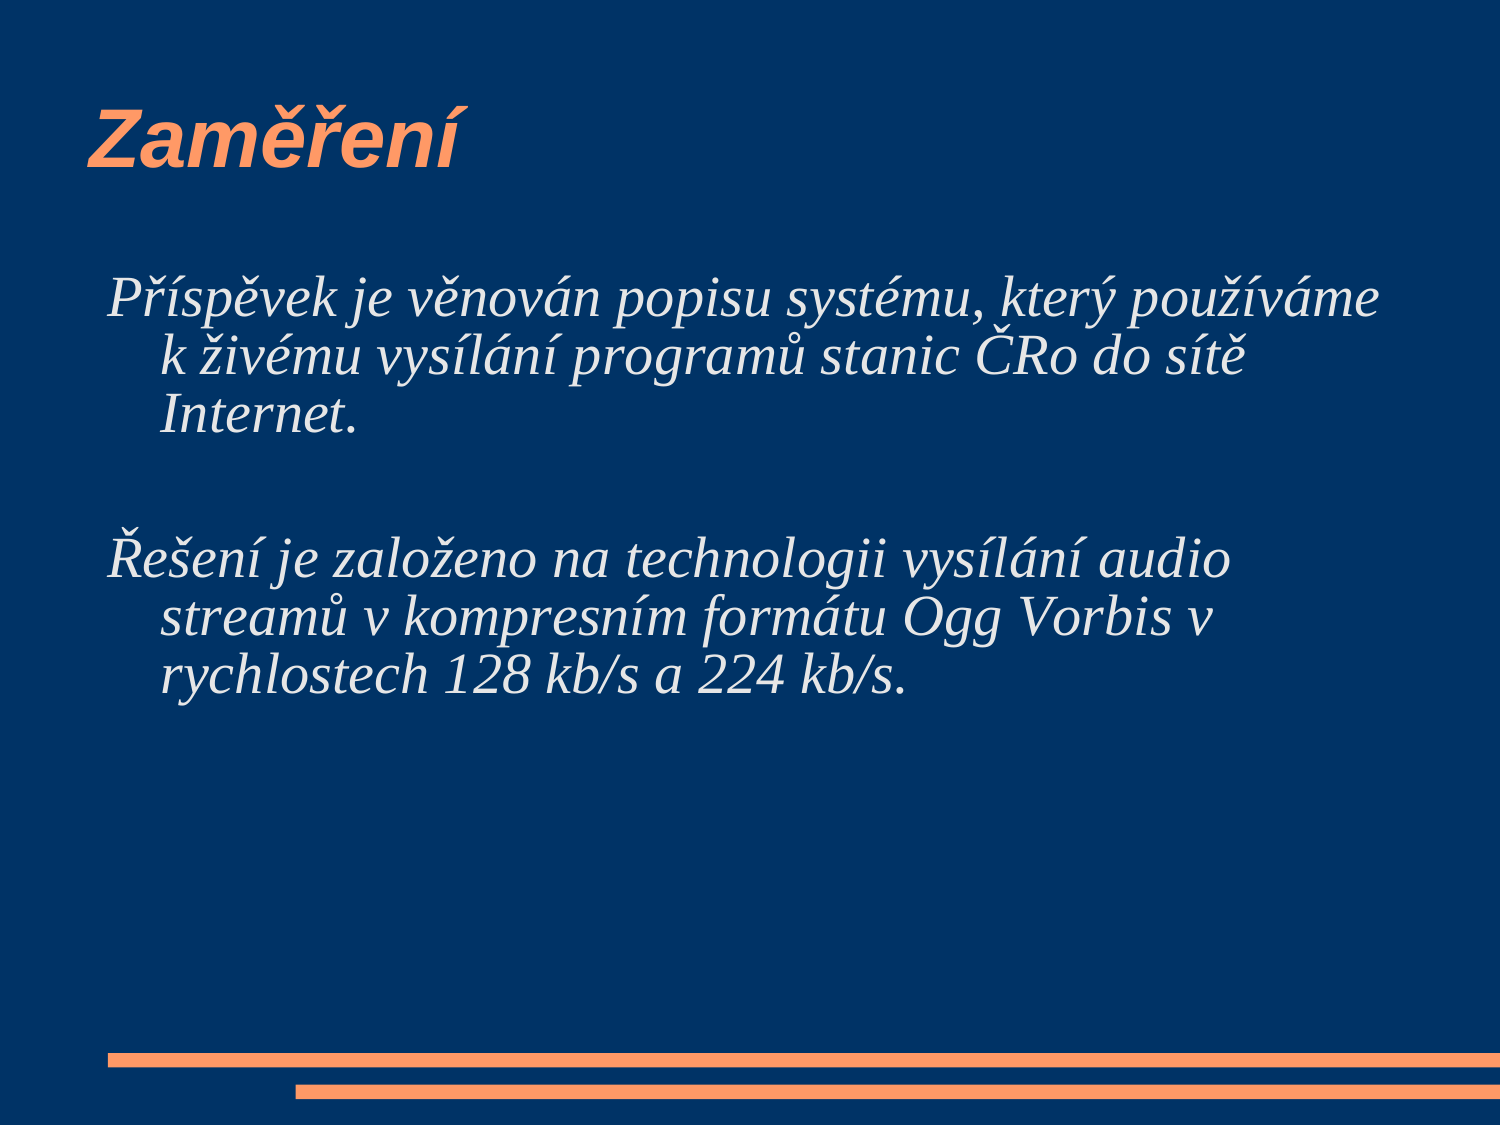

# Zaměření
Příspěvek je věnován popisu systému, který používáme k živému vysílání programů stanic ČRo do sítě Internet.
Řešení je založeno na technologii vysílání audio streamů v kompresním formátu Ogg Vorbis v rychlostech 128 kb/s a 224 kb/s.